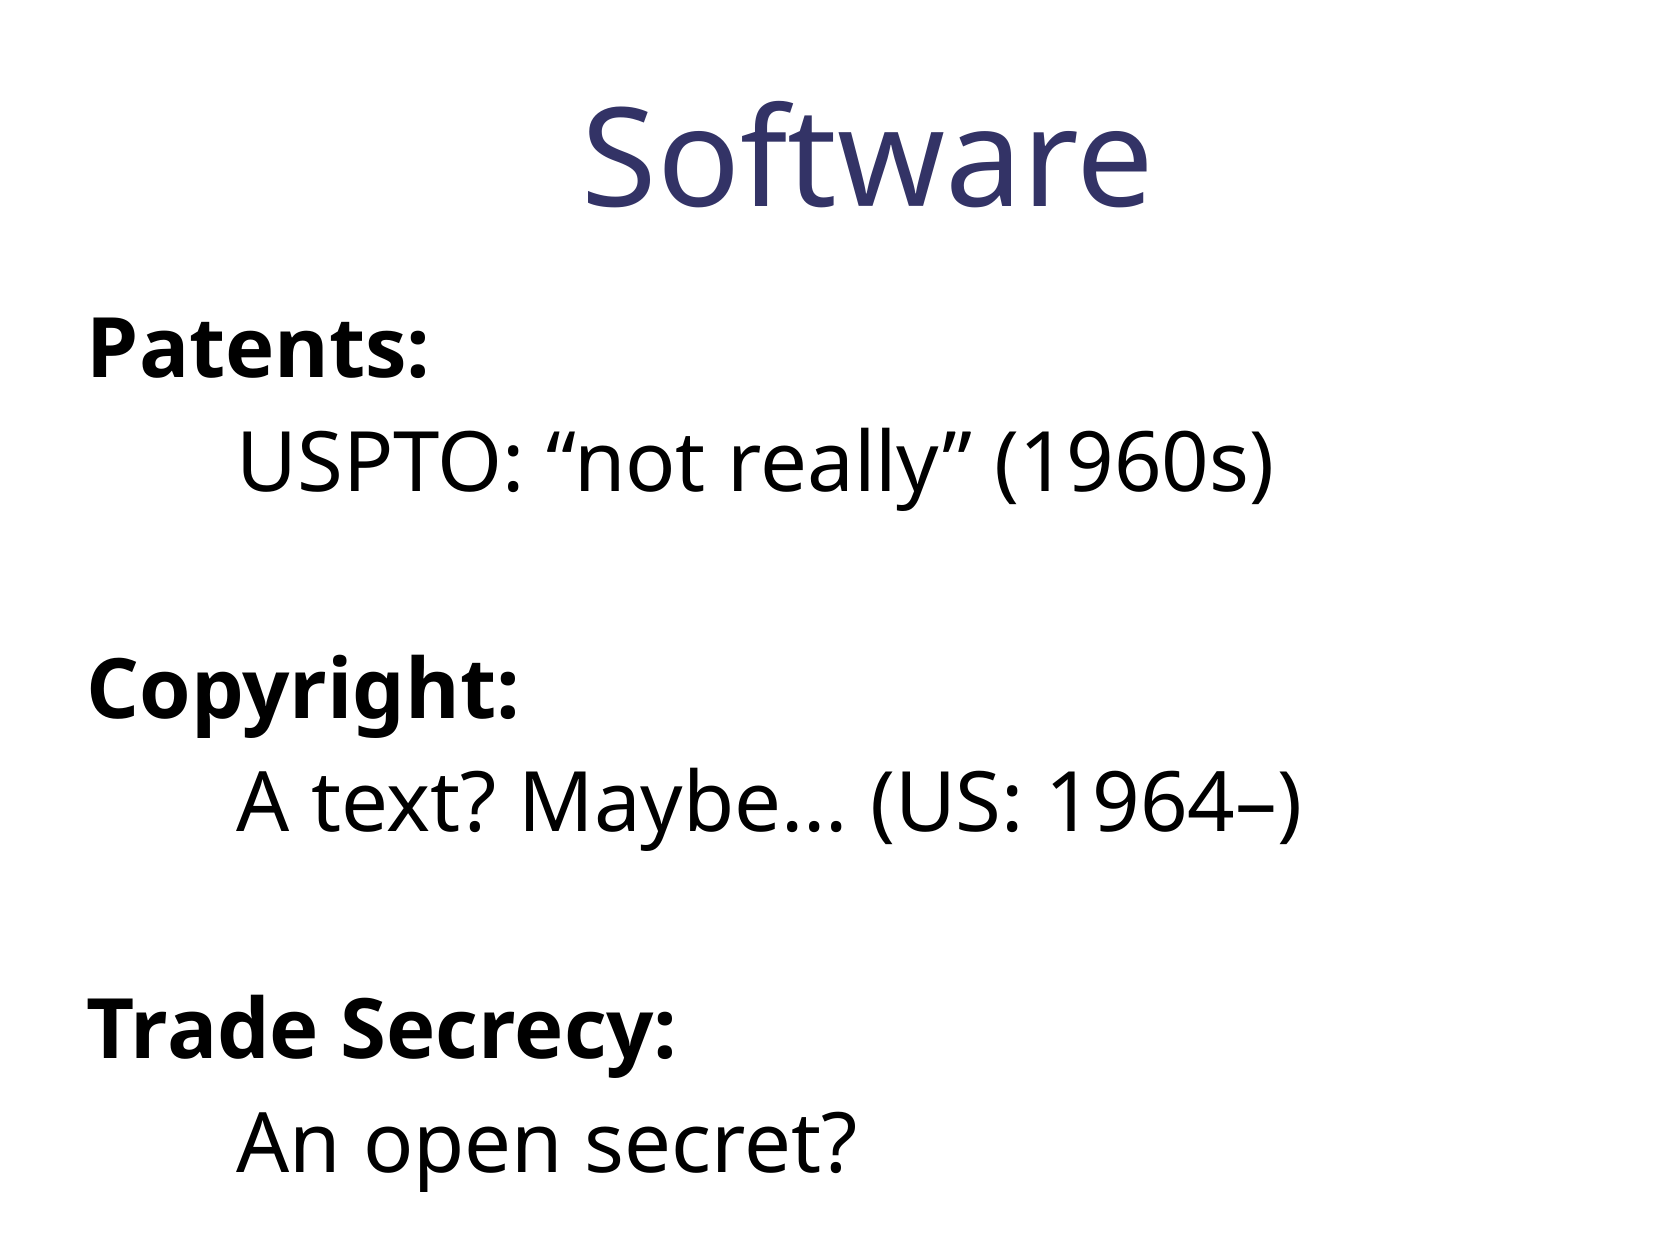

# Software
Patents:
		USPTO: “not really” (1960s)
Copyright:
		A text? Maybe... (US: 1964–)
Trade Secrecy:
		An open secret?